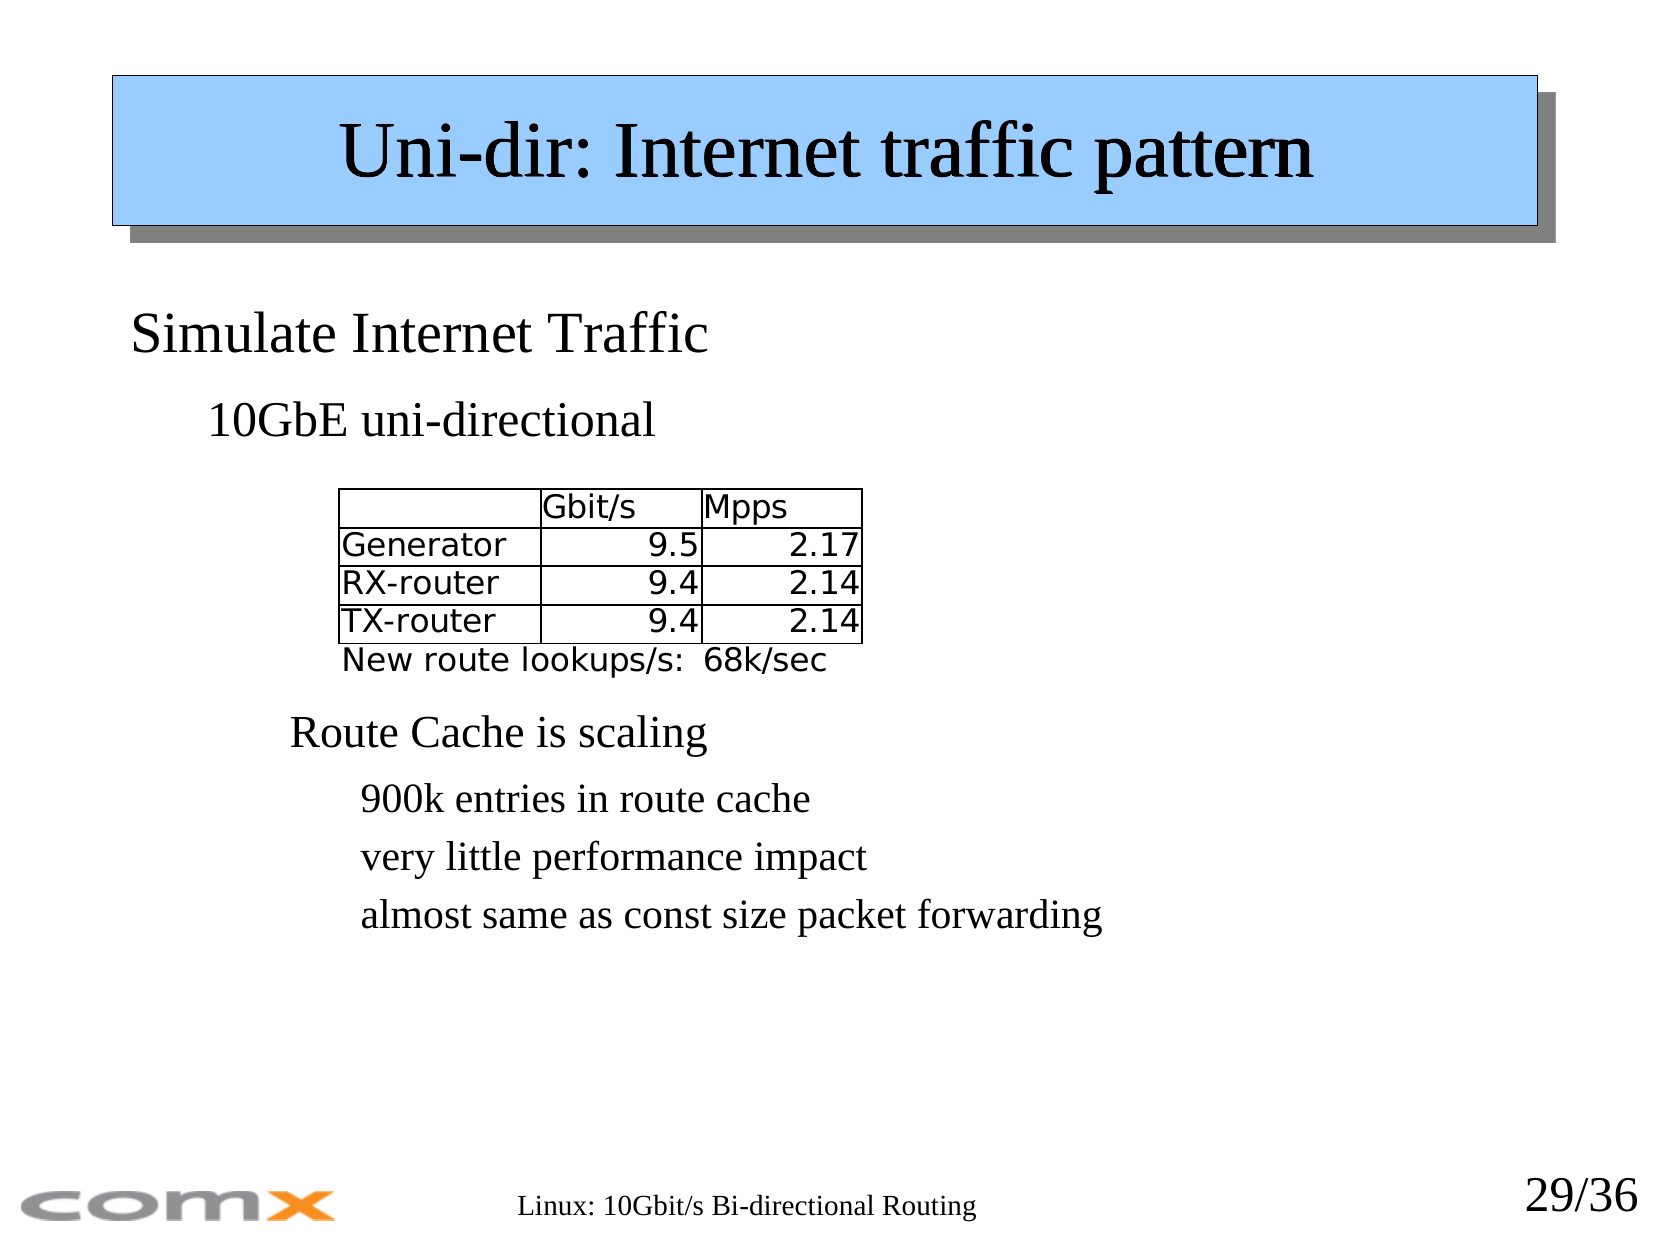

# Uni-dir: Internet traffic pattern
Simulate Internet Traffic
10GbE uni-directional
Route Cache is scaling
900k entries in route cache
very little performance impact
almost same as const size packet forwarding